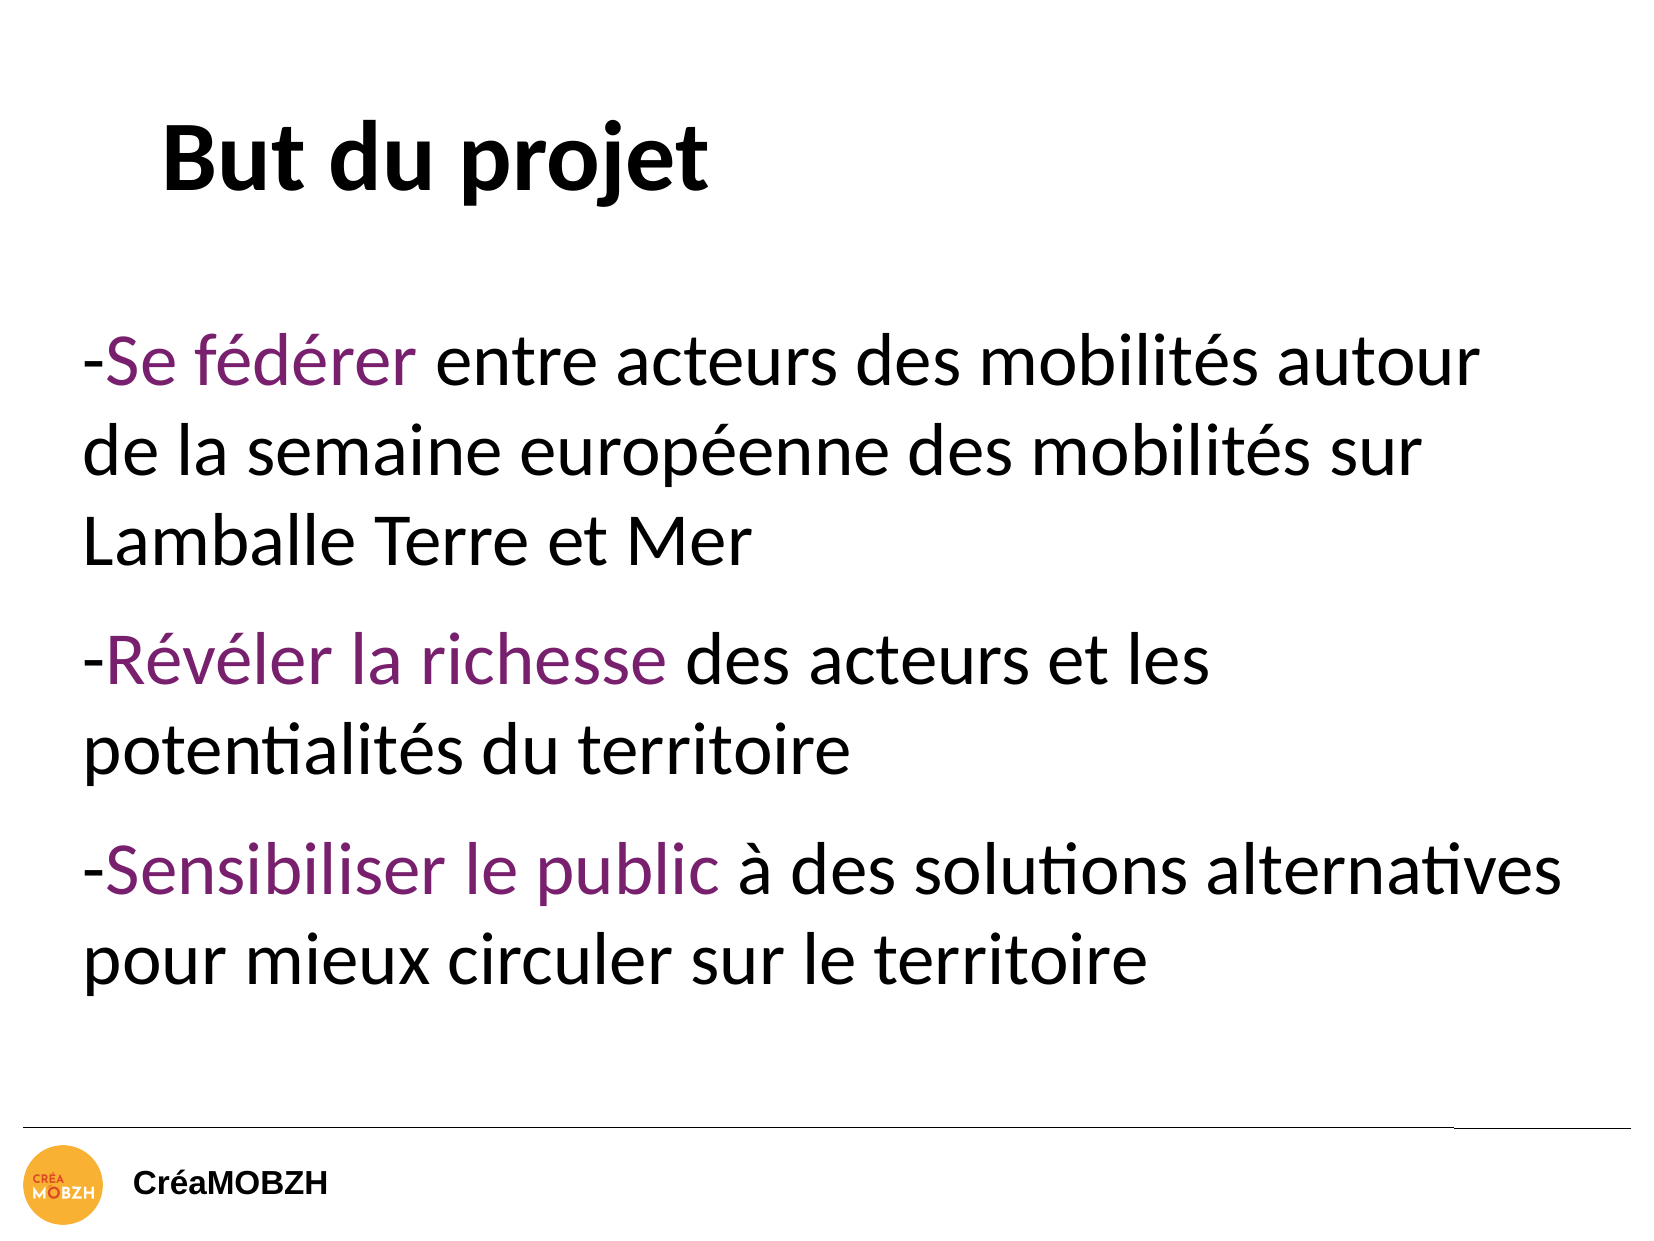

# But du projet
-Se fédérer entre acteurs des mobilités autour de la semaine européenne des mobilités sur Lamballe Terre et Mer
-Révéler la richesse des acteurs et les potentialités du territoire
-Sensibiliser le public à des solutions alternatives pour mieux circuler sur le territoire
CréaMOBZH